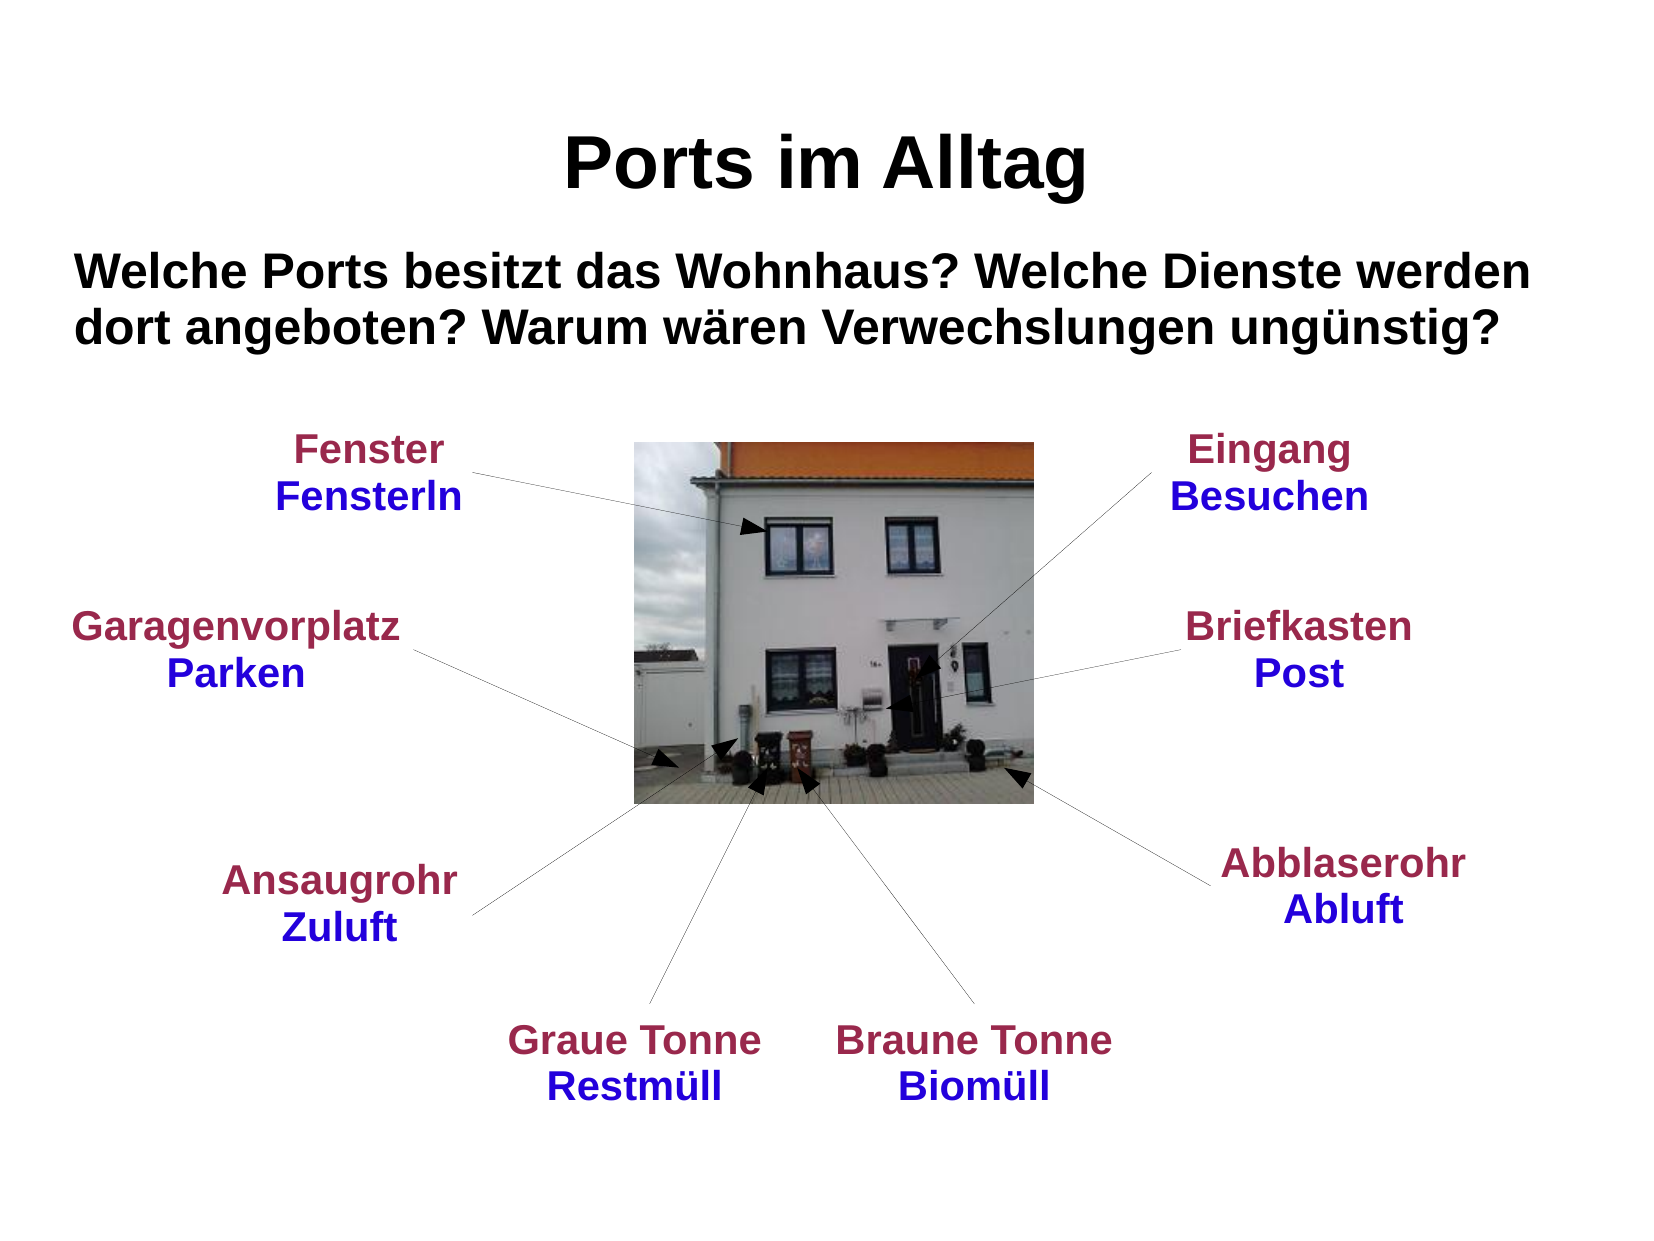

# Ports im Alltag
Welche Ports besitzt das Wohnhaus? Welche Dienste werden dort angeboten? Warum wären Verwechslungen ungünstig?
Fenster
Fensterln
Eingang
Besuchen
Garagenvorplatz
Parken
Briefkasten
Post
Abblaserohr
Abluft
Ansaugrohr
Zuluft
Graue Tonne
Restmüll
Braune Tonne
Biomüll